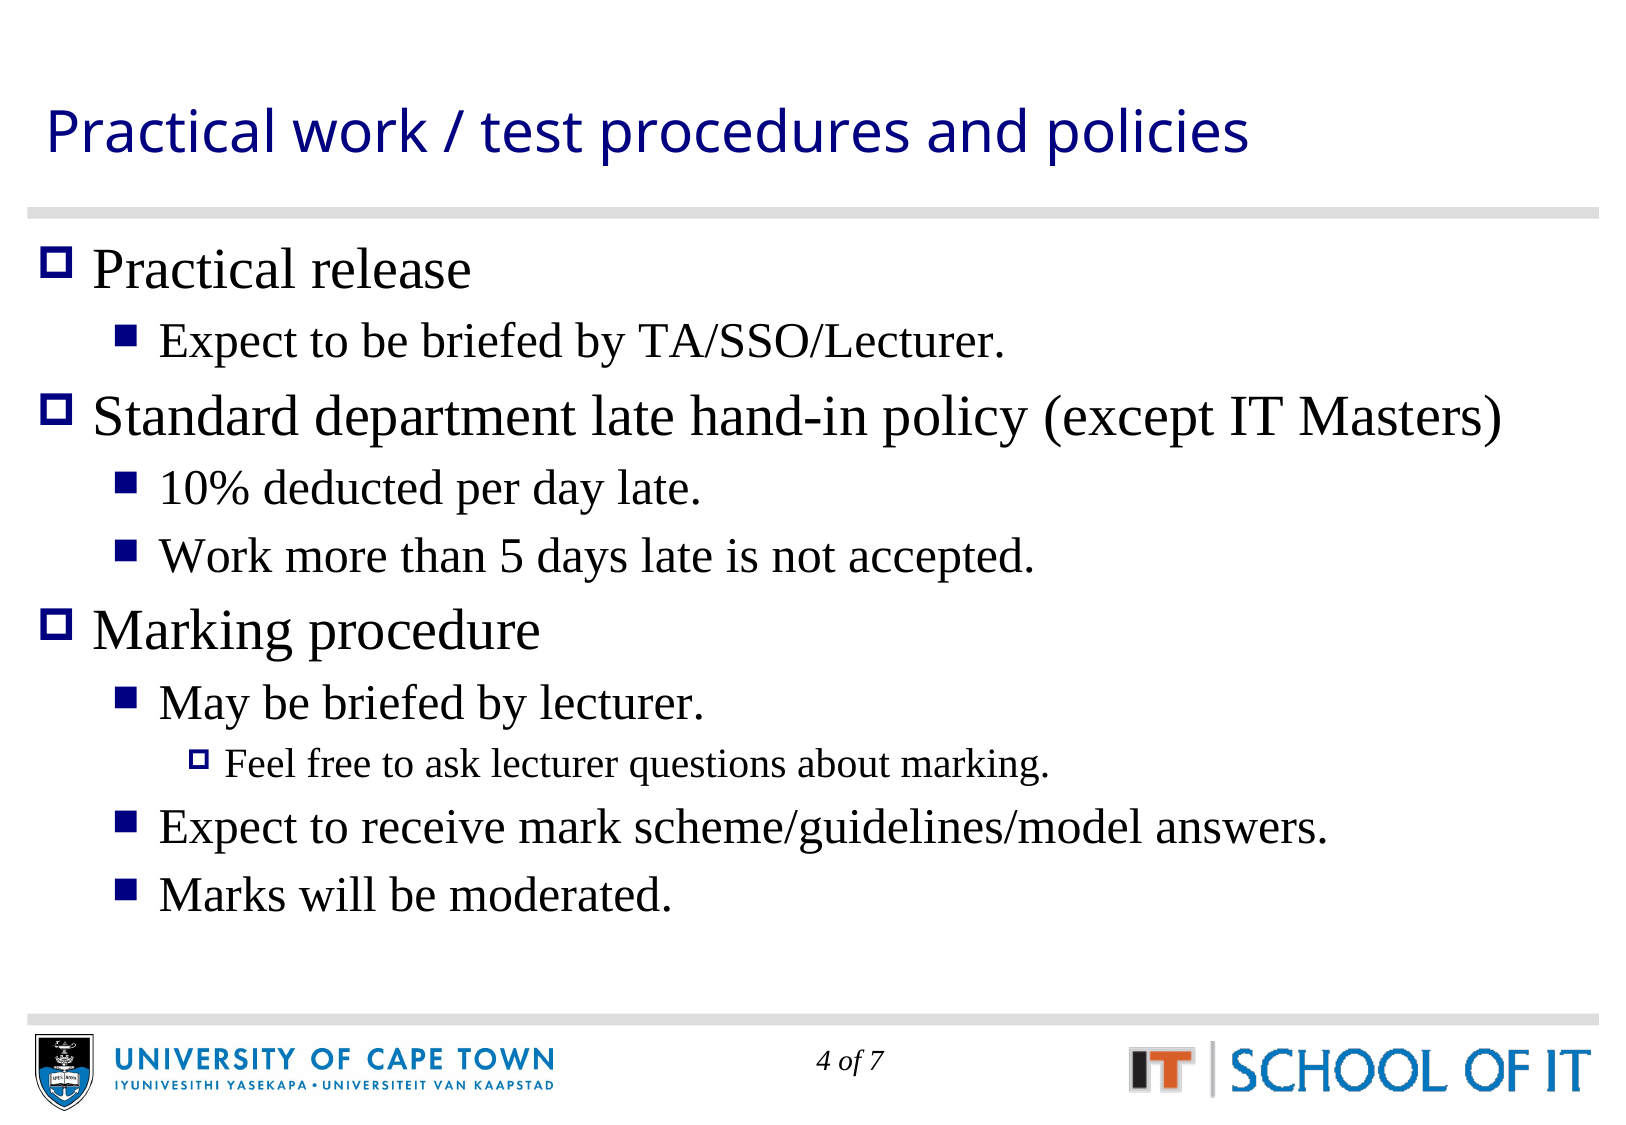

# Practical work / test procedures and policies
Practical release
Expect to be briefed by TA/SSO/Lecturer.
Standard department late hand-in policy (except IT Masters)
10% deducted per day late.
Work more than 5 days late is not accepted.
Marking procedure
May be briefed by lecturer.
Feel free to ask lecturer questions about marking.
Expect to receive mark scheme/guidelines/model answers.
Marks will be moderated.
4